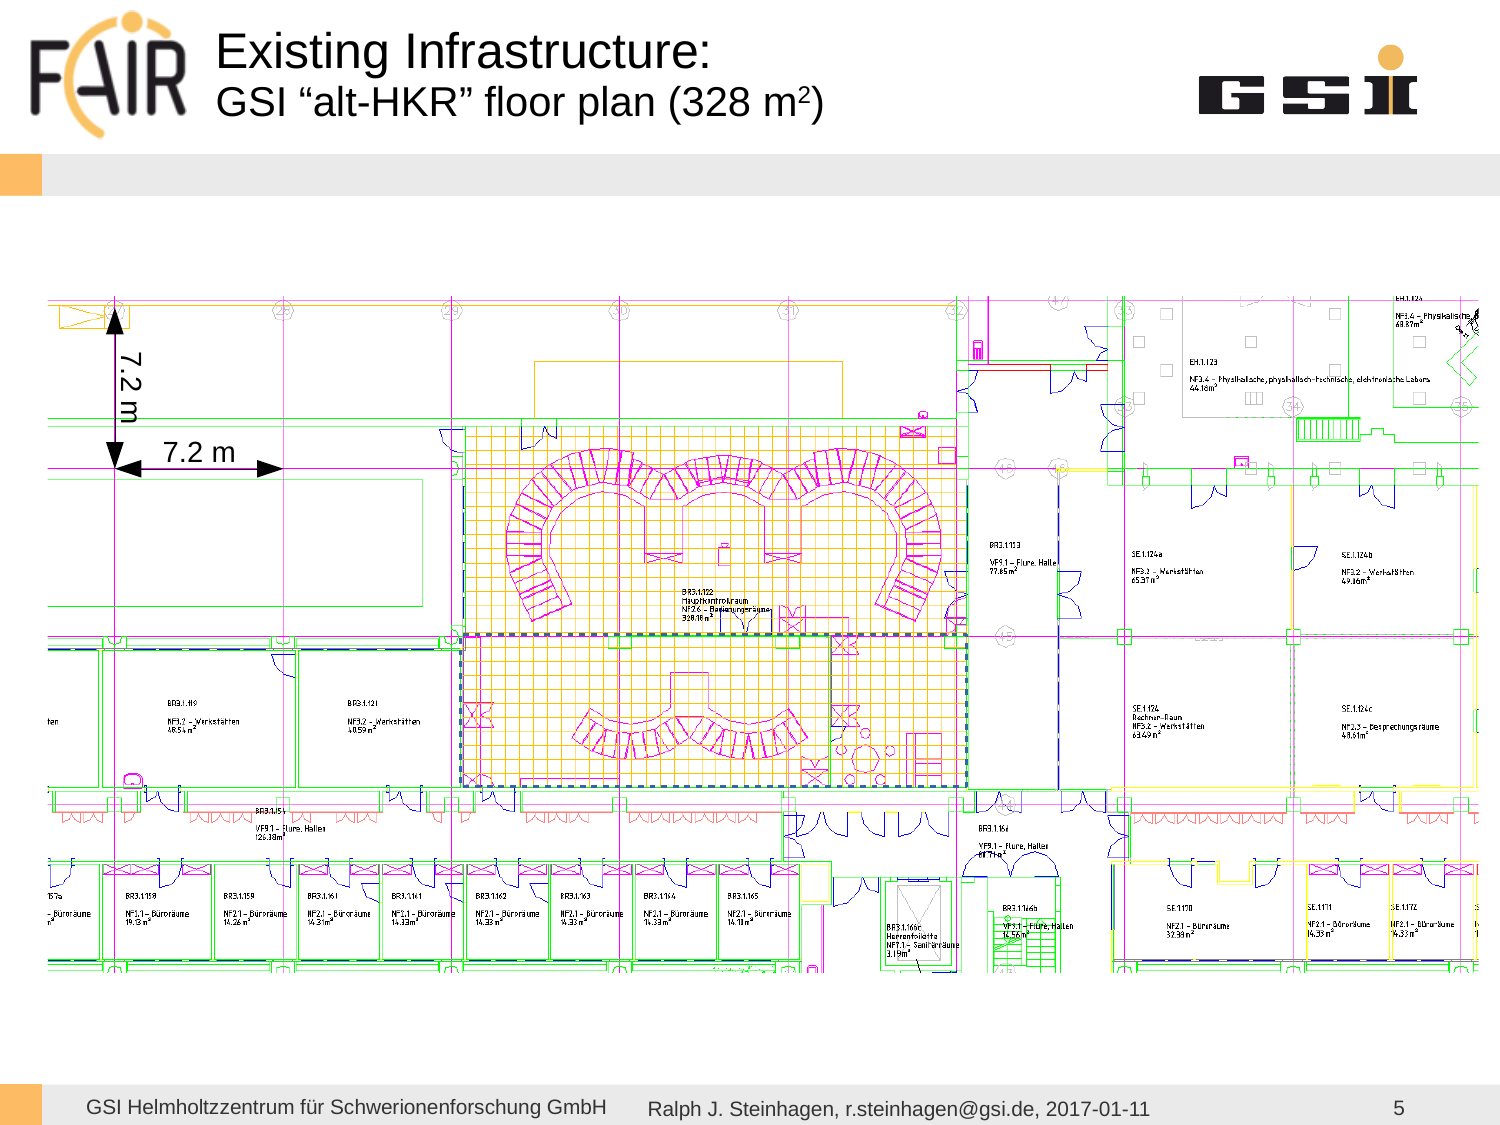

# Existing Infrastructure: GSI “alt-HKR” floor plan (328 m2)
7.2 m
7.2 m